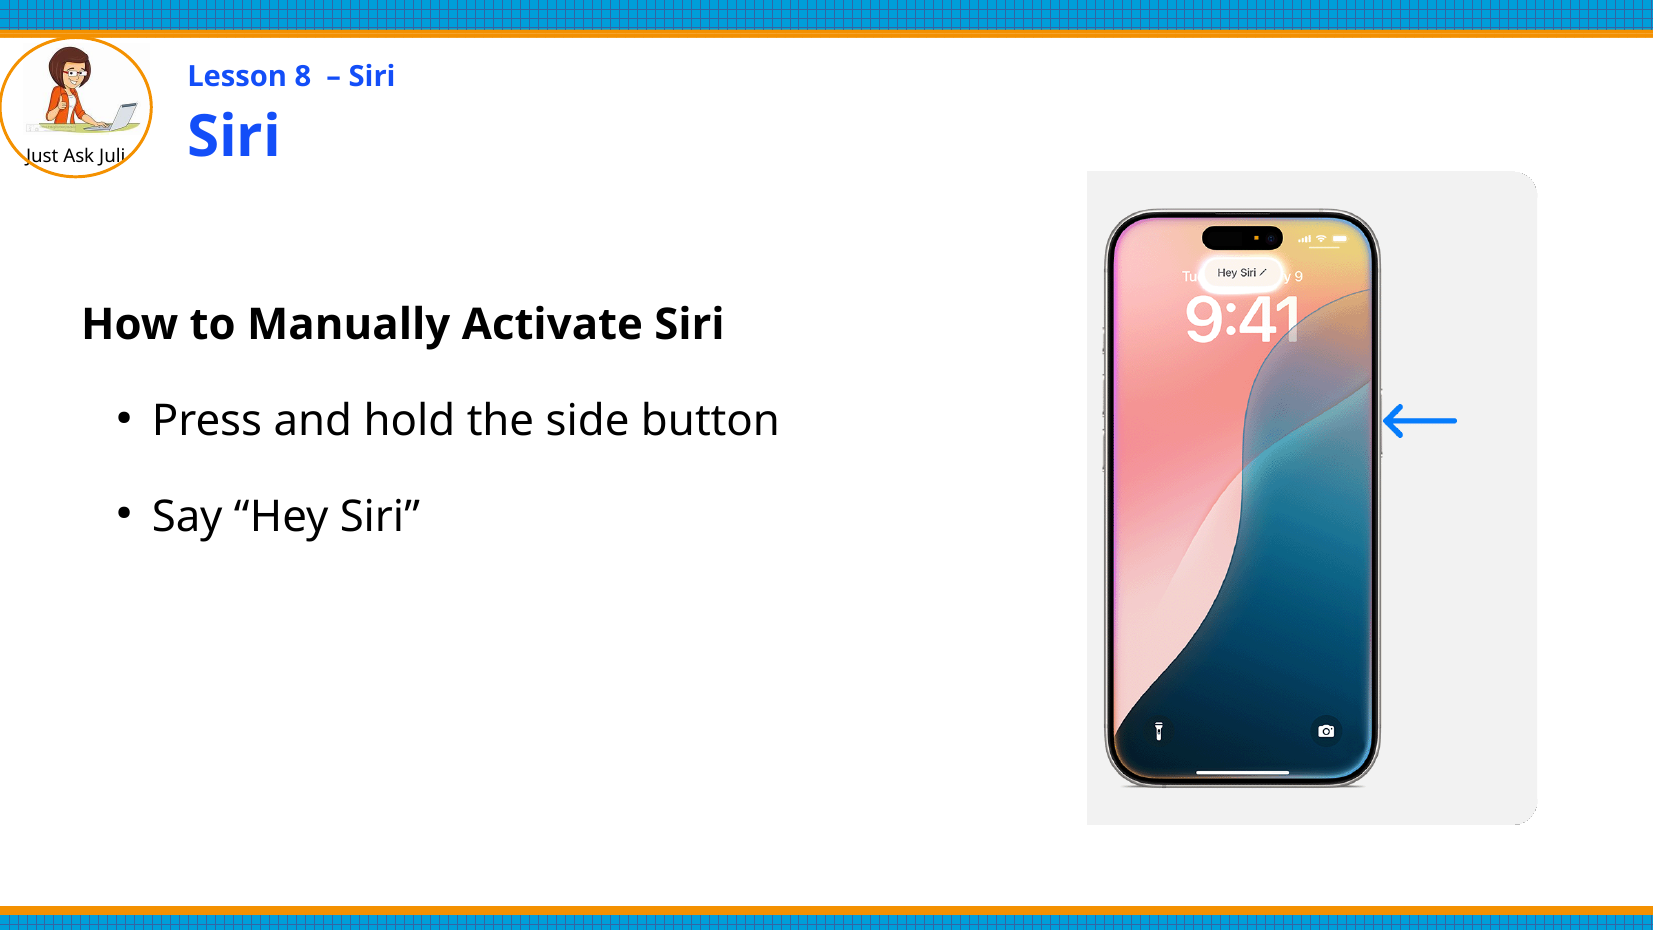

Lesson 8 – Siri
Siri
Just Ask Juli
How to Manually Activate Siri
Press and hold the side button
Say “Hey Siri”